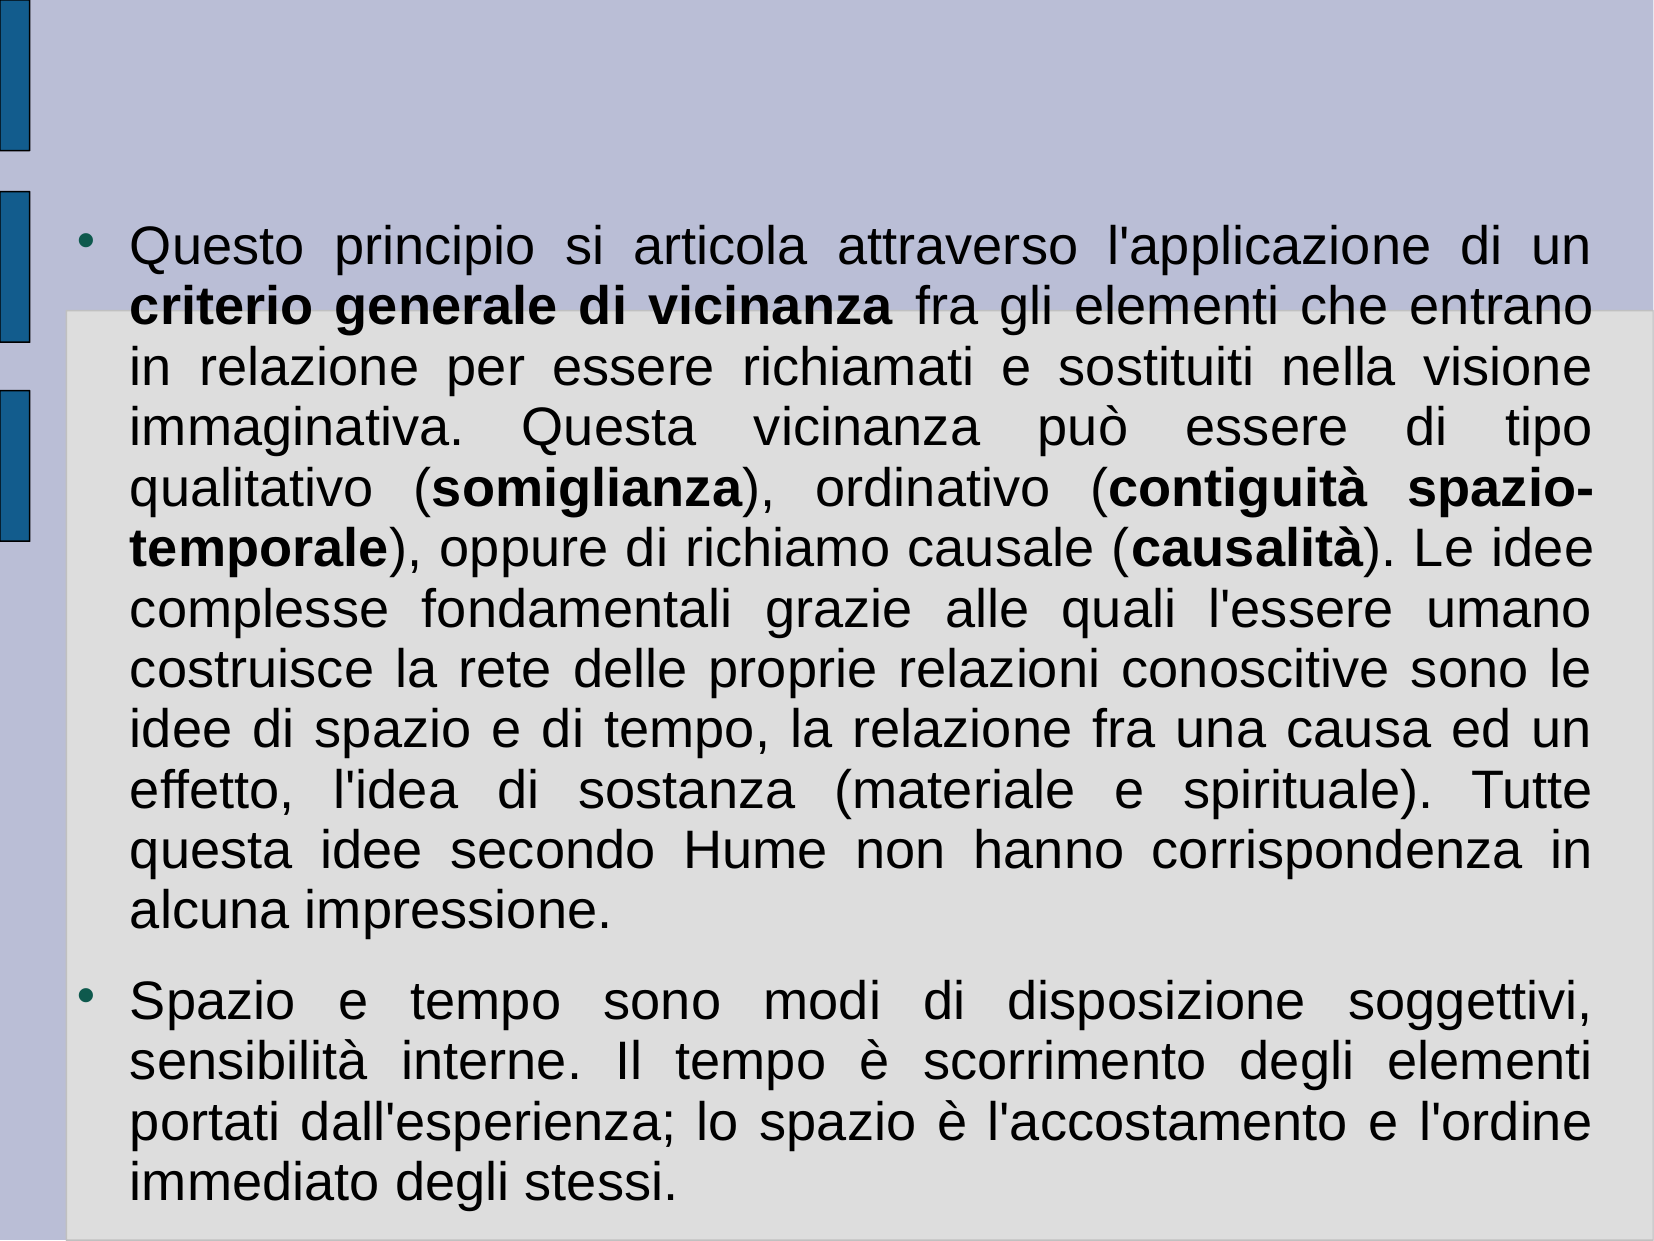

#
Questo principio si articola attraverso l'applicazione di un criterio generale di vicinanza fra gli elementi che entrano in relazione per essere richiamati e sostituiti nella visione immaginativa. Questa vicinanza può essere di tipo qualitativo (somiglianza), ordinativo (contiguità spazio-temporale), oppure di richiamo causale (causalità). Le idee complesse fondamentali grazie alle quali l'essere umano costruisce la rete delle proprie relazioni conoscitive sono le idee di spazio e di tempo, la relazione fra una causa ed un effetto, l'idea di sostanza (materiale e spirituale). Tutte questa idee secondo Hume non hanno corrispondenza in alcuna impressione.
Spazio e tempo sono modi di disposizione soggettivi, sensibilità interne. Il tempo è scorrimento degli elementi portati dall'esperienza; lo spazio è l'accostamento e l'ordine immediato degli stessi.